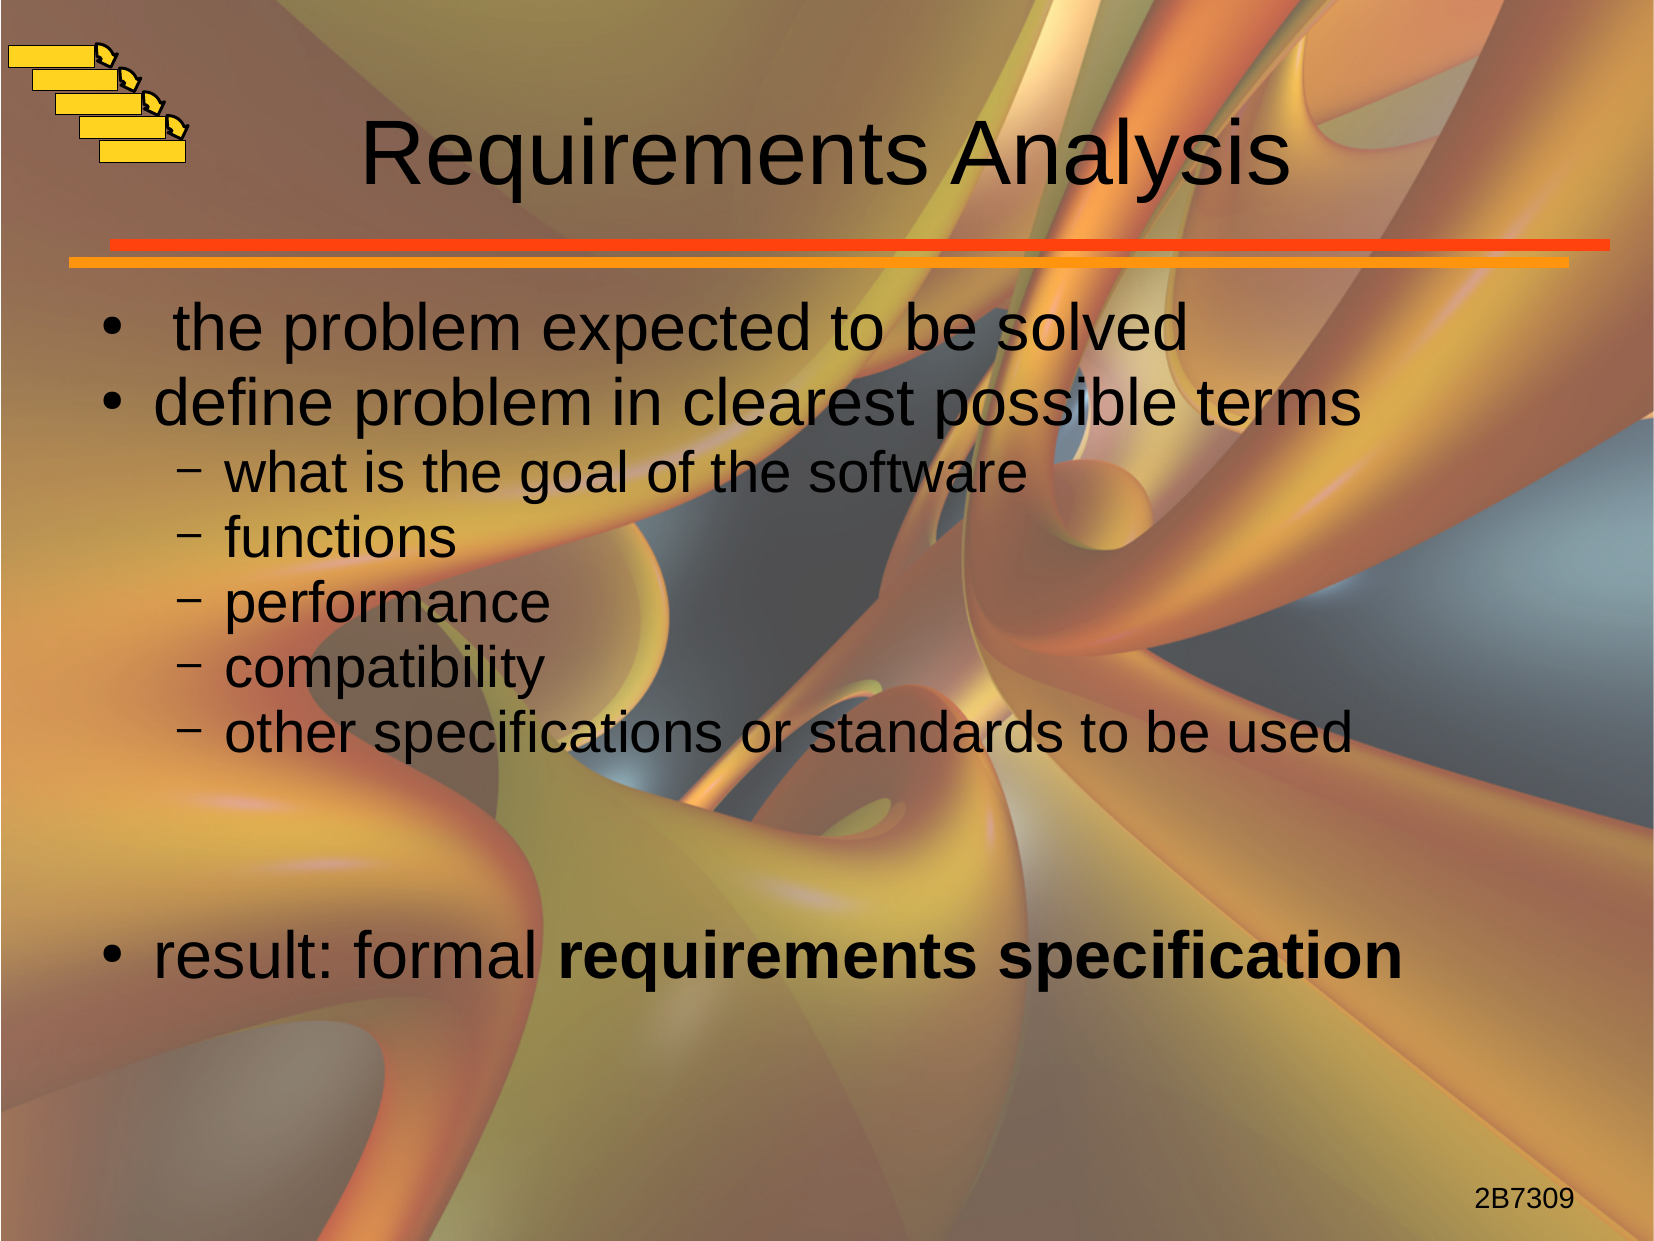

# Requirements Analysis
 the problem expected to be solved
define problem in clearest possible terms
what is the goal of the software
functions
performance
compatibility
other specifications or standards to be used
result: formal requirements specification